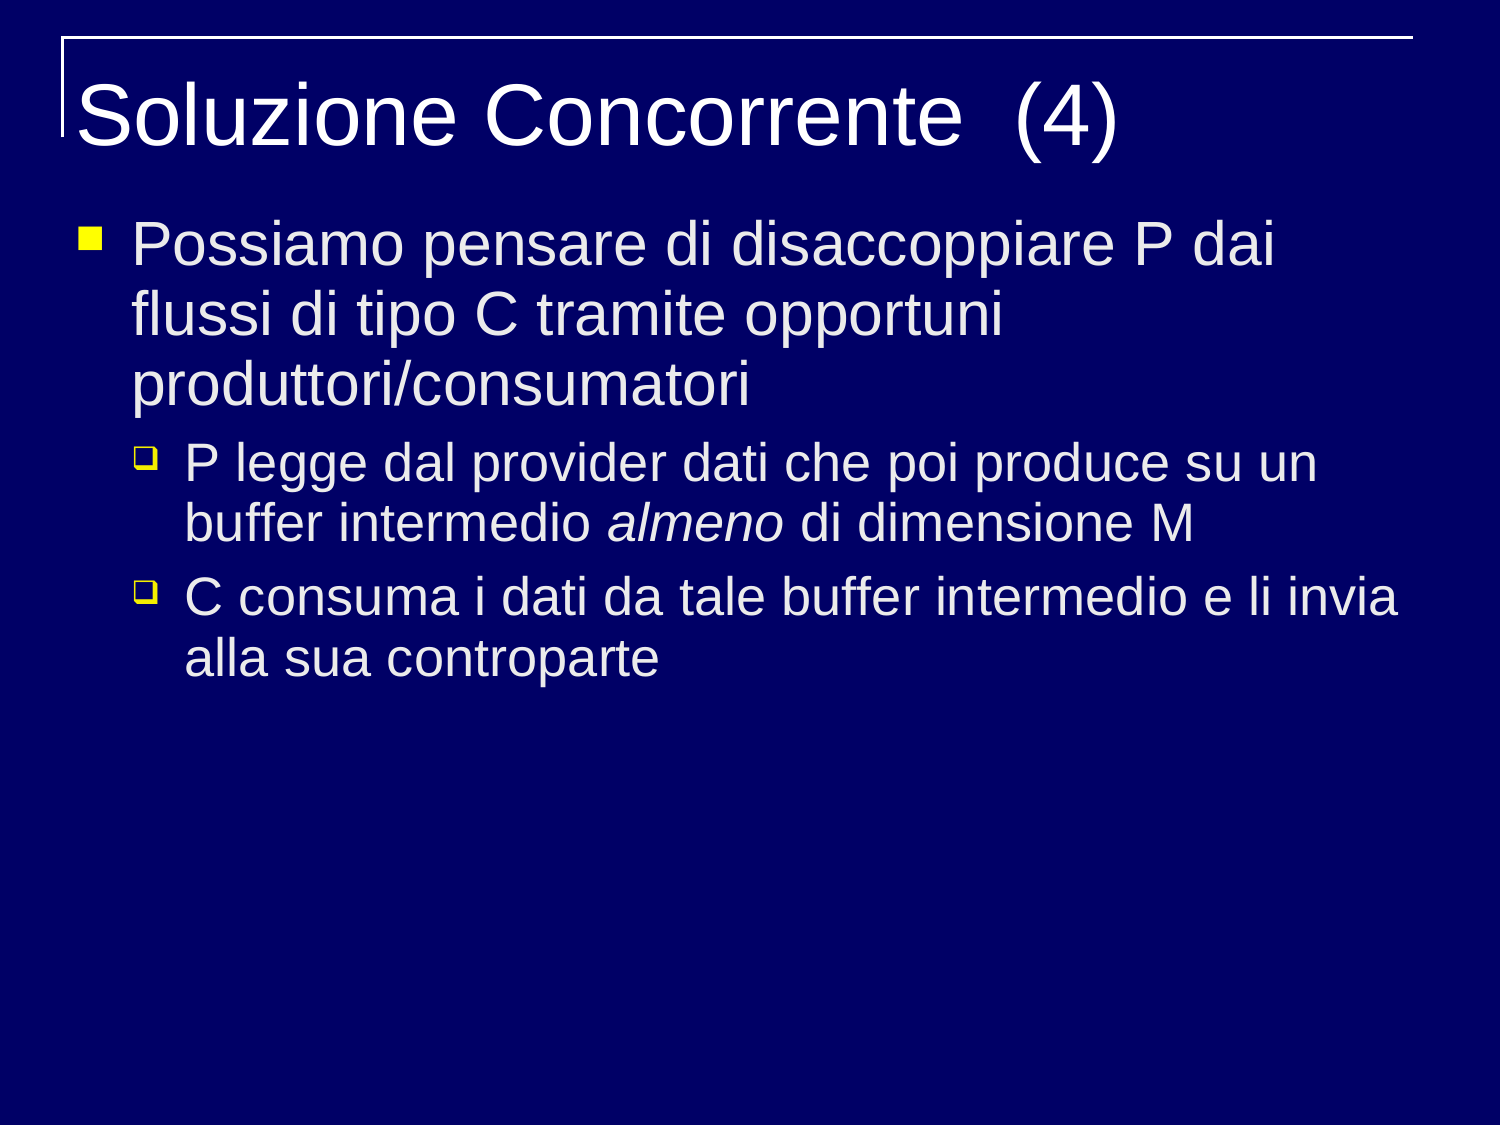

# Soluzione Concorrente (4)
Possiamo pensare di disaccoppiare P dai flussi di tipo C tramite opportuni produttori/consumatori
P legge dal provider dati che poi produce su un buffer intermedio almeno di dimensione M
C consuma i dati da tale buffer intermedio e li invia alla sua controparte